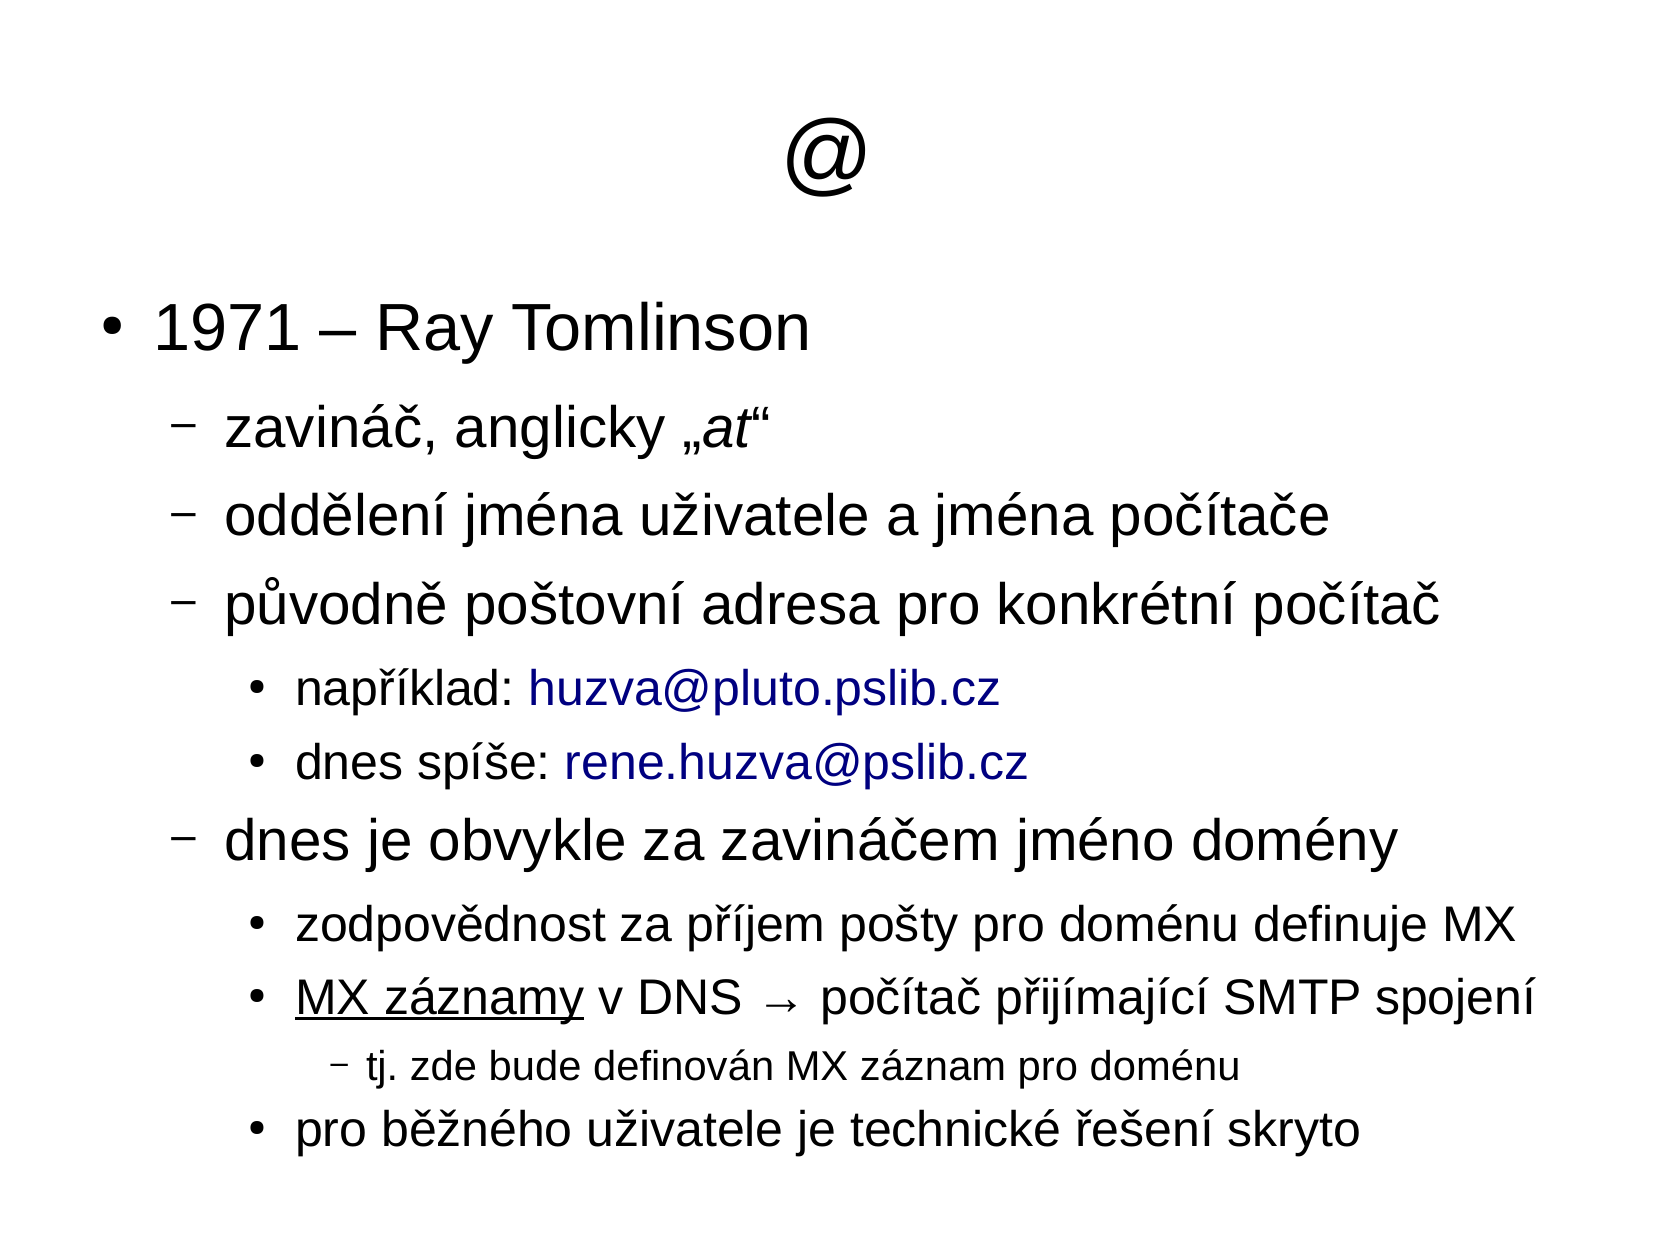

# @
1971 – Ray Tomlinson
zavináč, anglicky „at“
oddělení jména uživatele a jména počítače
původně poštovní adresa pro konkrétní počítač
například: huzva@pluto.pslib.cz
dnes spíše: rene.huzva@pslib.cz
dnes je obvykle za zavináčem jméno domény
zodpovědnost za příjem pošty pro doménu definuje MX
MX záznamy v DNS → počítač přijímající SMTP spojení
tj. zde bude definován MX záznam pro doménu
pro běžného uživatele je technické řešení skryto